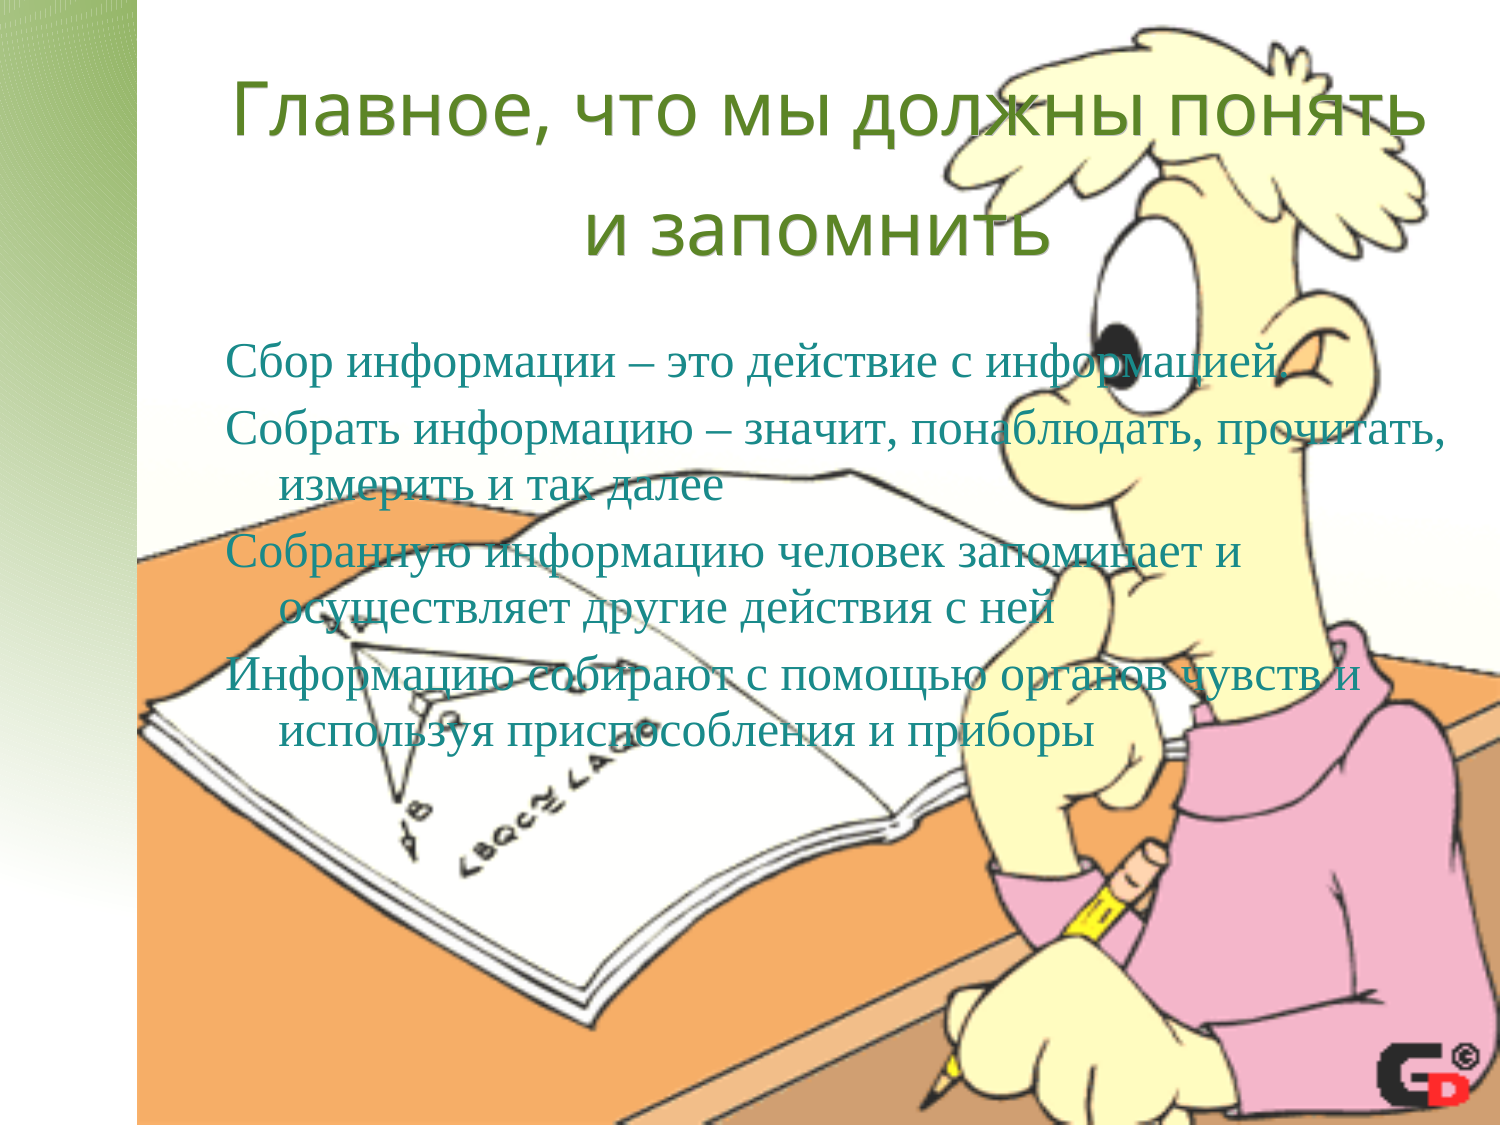

# Главное, что мы должны понять и запомнить
Сбор информации – это действие с информацией.
Собрать информацию – значит, понаблюдать, прочитать, измерить и так далее
Собранную информацию человек запоминает и осуществляет другие действия с ней
Информацию собирают с помощью органов чувств и используя приспособления и приборы